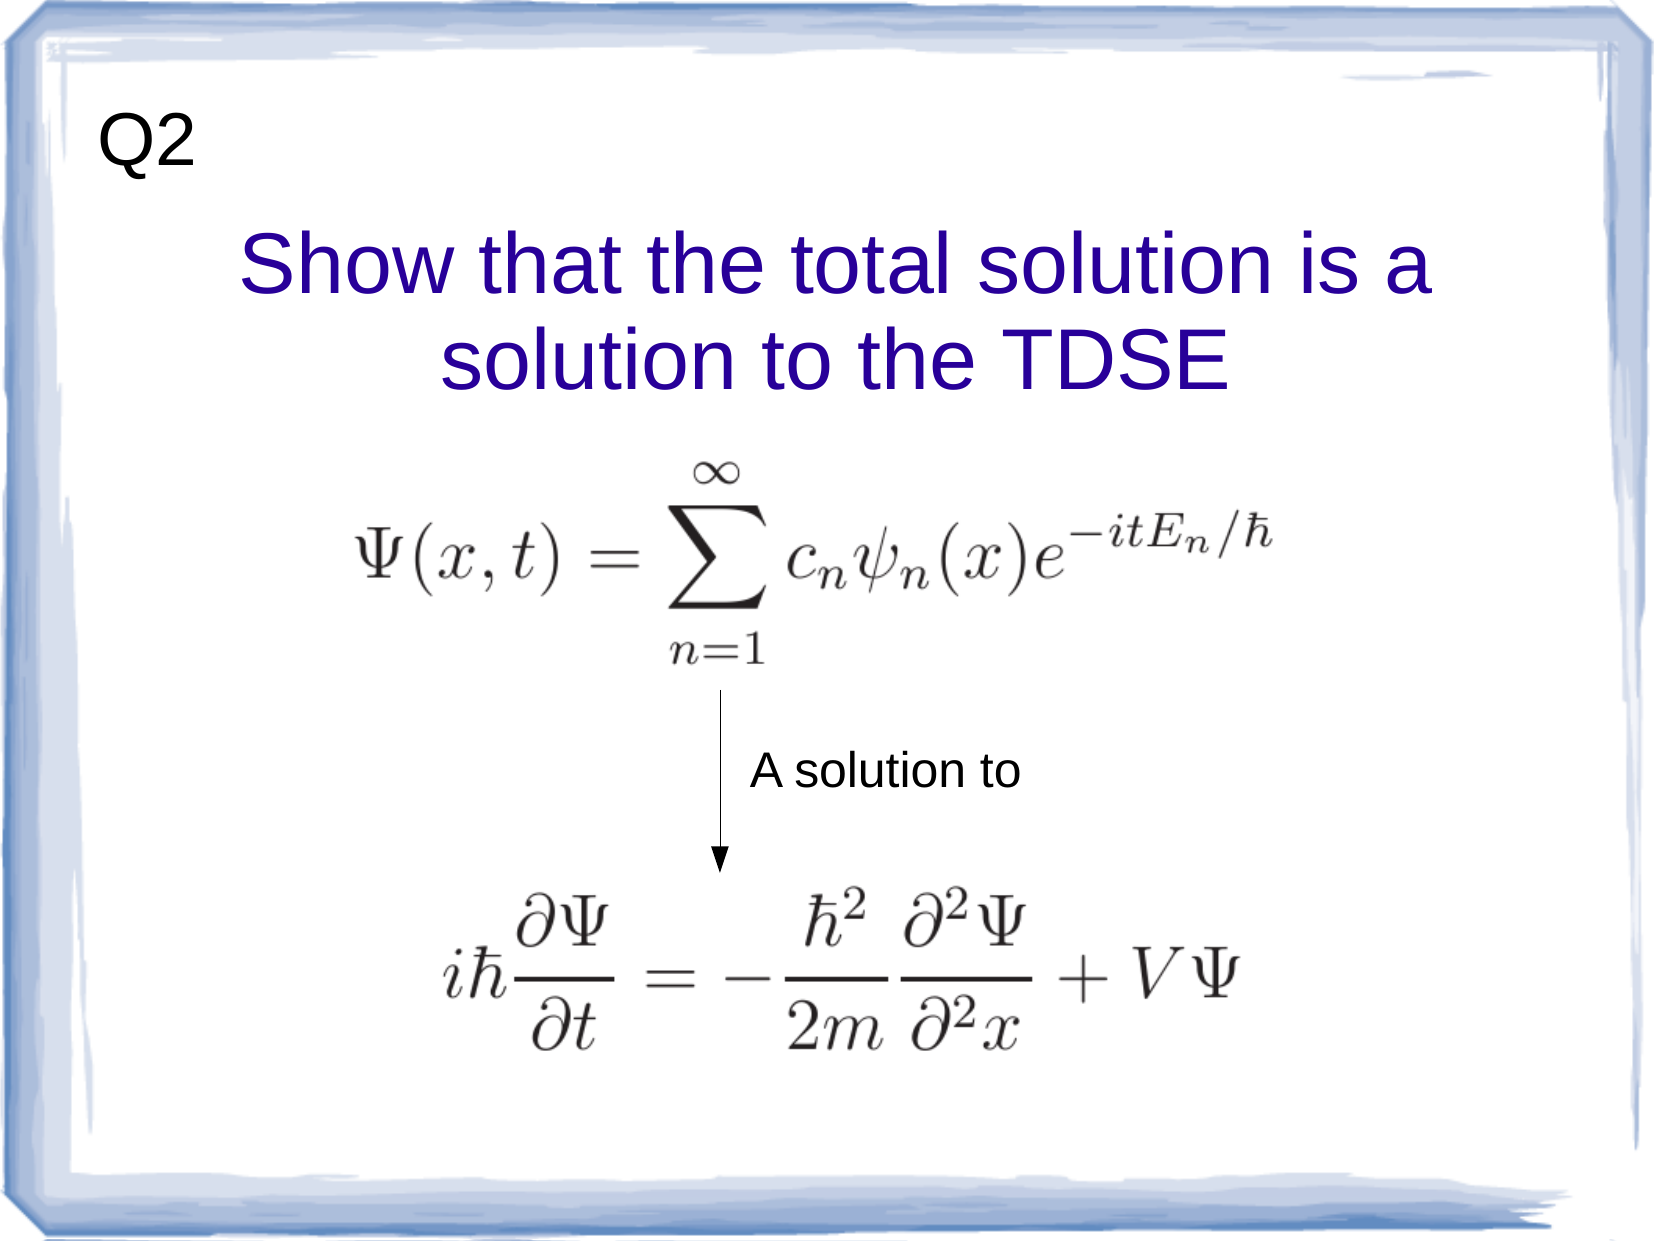

Q2
# Show that the total solution is a solution to the TDSE
A solution to